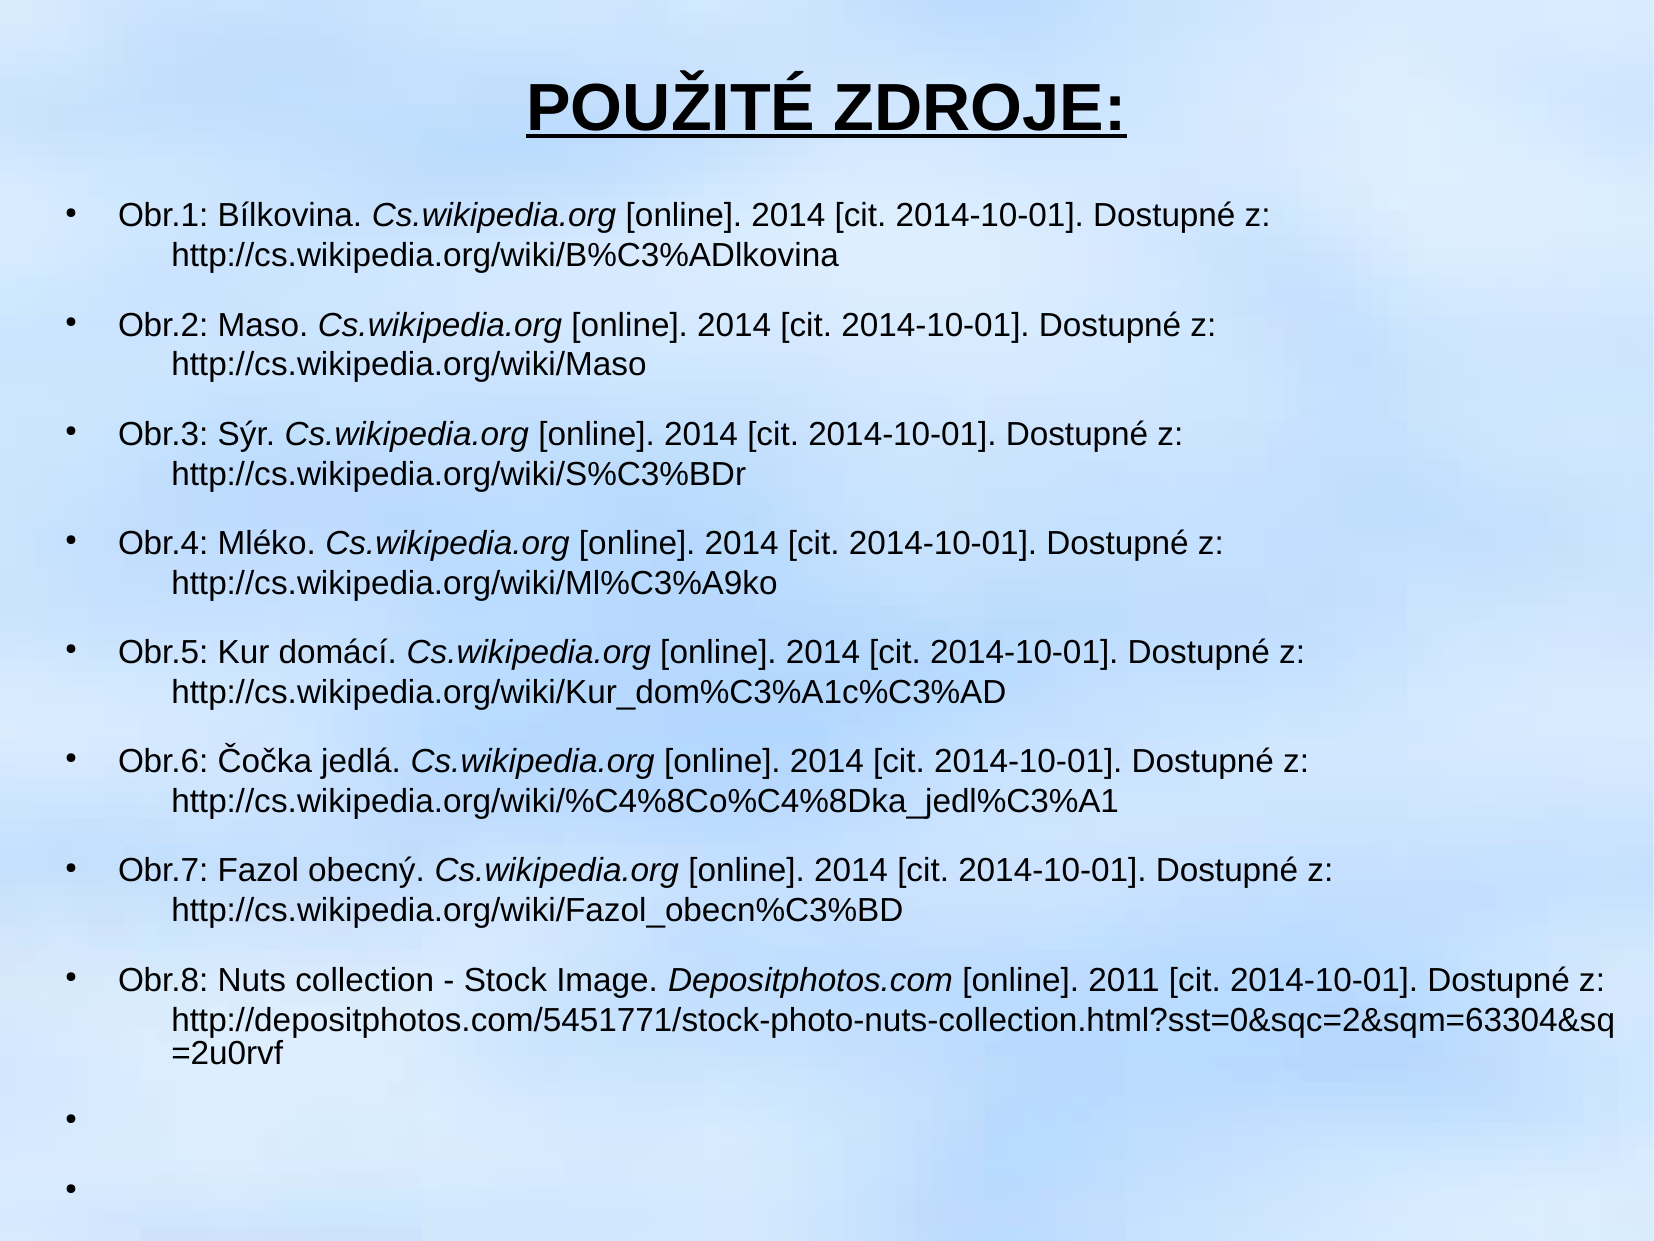

# POUŽITÉ ZDROJE:
Obr.1: Bílkovina. Cs.wikipedia.org [online]. 2014 [cit. 2014-10-01]. Dostupné z: http://cs.wikipedia.org/wiki/B%C3%ADlkovina
Obr.2: Maso. Cs.wikipedia.org [online]. 2014 [cit. 2014-10-01]. Dostupné z: http://cs.wikipedia.org/wiki/Maso
Obr.3: Sýr. Cs.wikipedia.org [online]. 2014 [cit. 2014-10-01]. Dostupné z: http://cs.wikipedia.org/wiki/S%C3%BDr
Obr.4: Mléko. Cs.wikipedia.org [online]. 2014 [cit. 2014-10-01]. Dostupné z: http://cs.wikipedia.org/wiki/Ml%C3%A9ko
Obr.5: Kur domácí. Cs.wikipedia.org [online]. 2014 [cit. 2014-10-01]. Dostupné z: http://cs.wikipedia.org/wiki/Kur_dom%C3%A1c%C3%AD
Obr.6: Čočka jedlá. Cs.wikipedia.org [online]. 2014 [cit. 2014-10-01]. Dostupné z: http://cs.wikipedia.org/wiki/%C4%8Co%C4%8Dka_jedl%C3%A1
Obr.7: Fazol obecný. Cs.wikipedia.org [online]. 2014 [cit. 2014-10-01]. Dostupné z: http://cs.wikipedia.org/wiki/Fazol_obecn%C3%BD
Obr.8: Nuts collection - Stock Image. Depositphotos.com [online]. 2011 [cit. 2014-10-01]. Dostupné z: http://depositphotos.com/5451771/stock-photo-nuts-collection.html?sst=0&sqc=2&sqm=63304&sq=2u0rvf